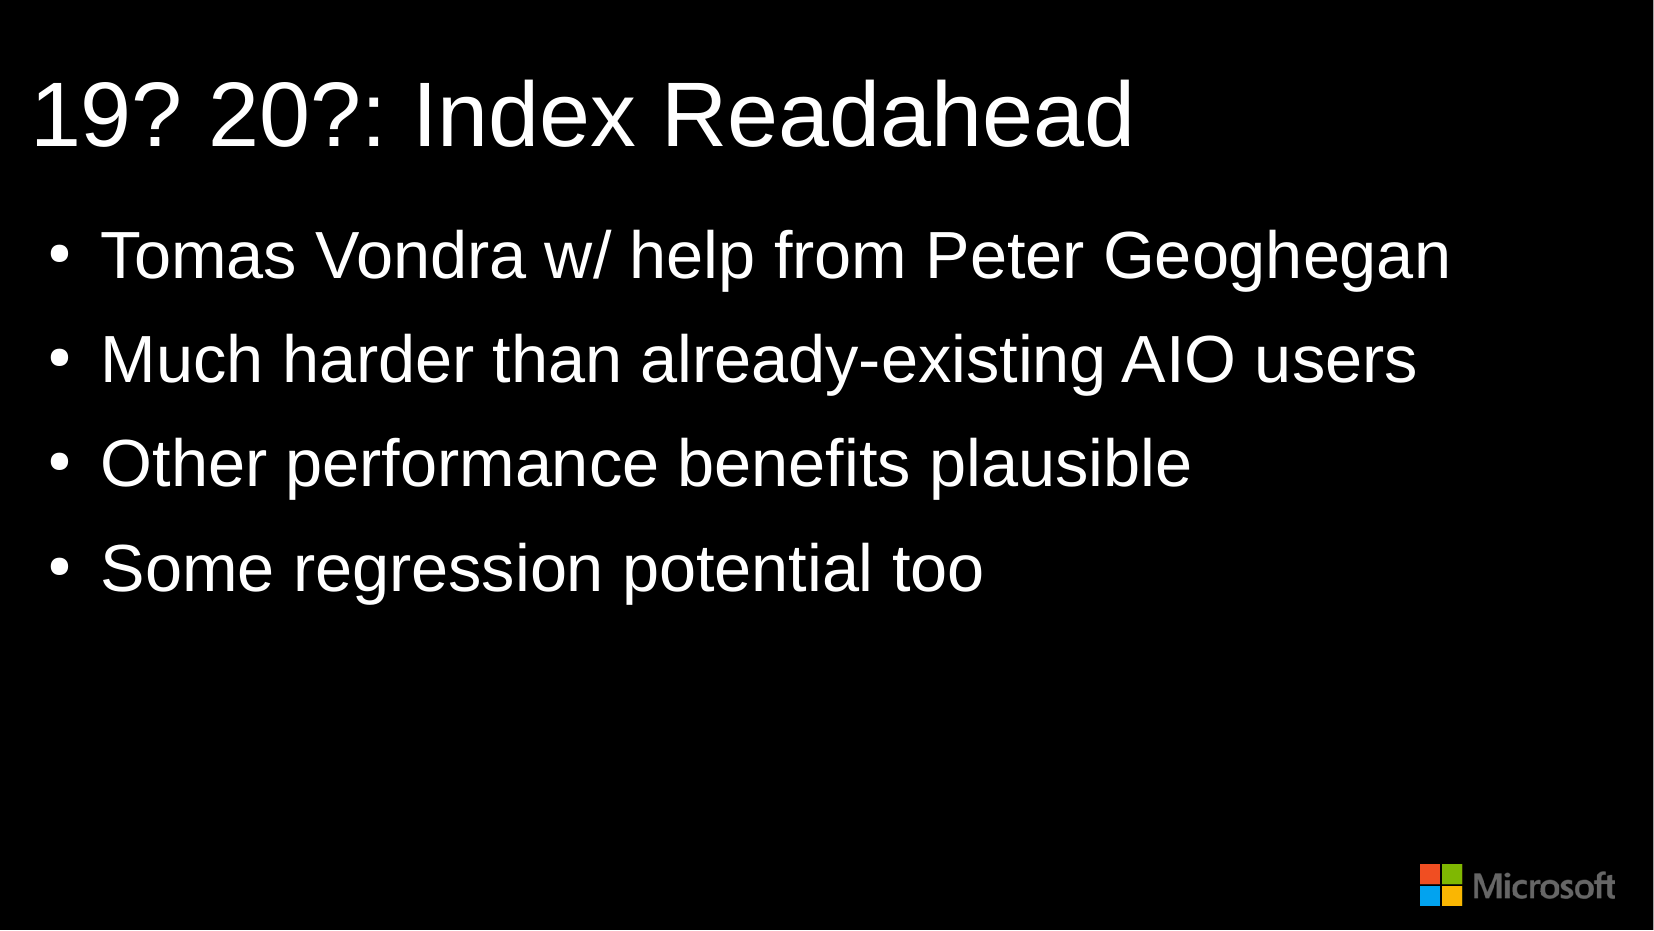

# 19? 20?: Index Readahead
Tomas Vondra w/ help from Peter Geoghegan
Much harder than already-existing AIO users
Other performance benefits plausible
Some regression potential too